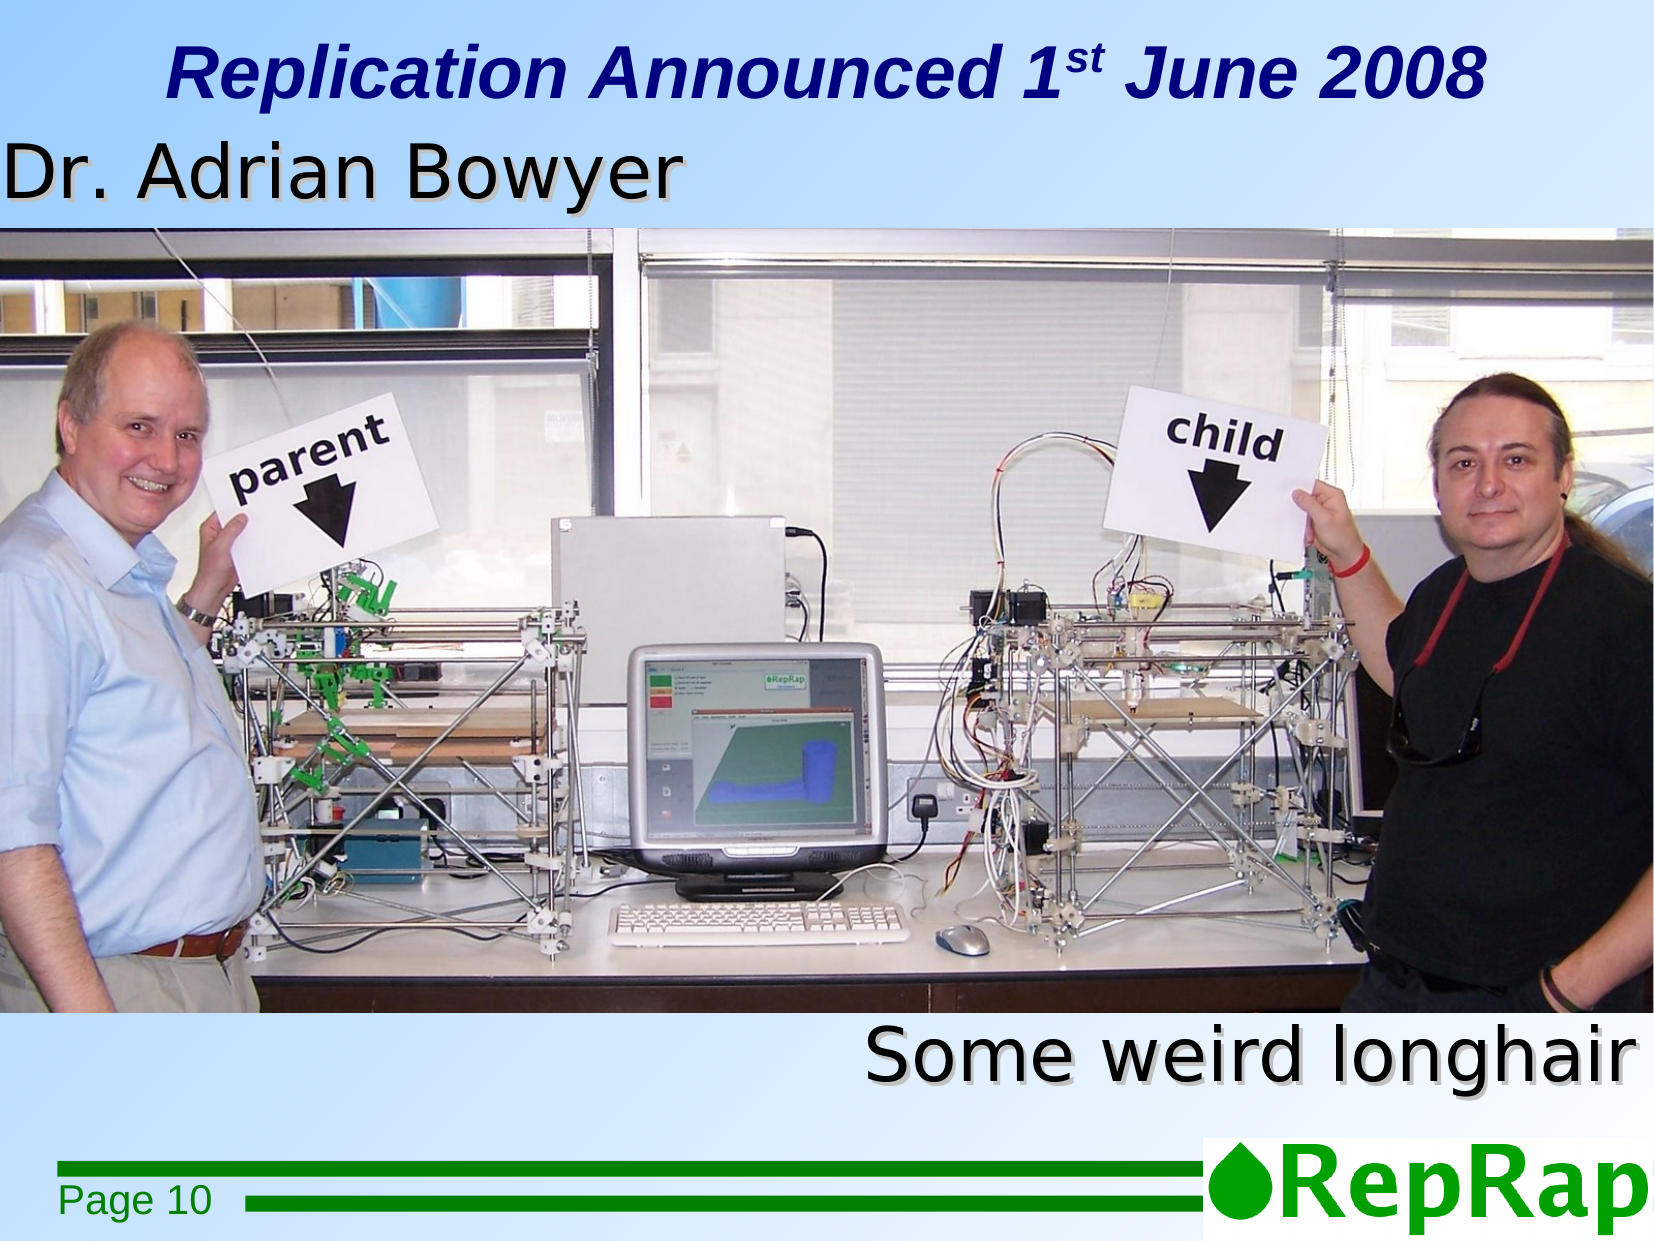

Replication Announced 1st June 2008
Dr. Adrian Bowyer
Some weird longhair